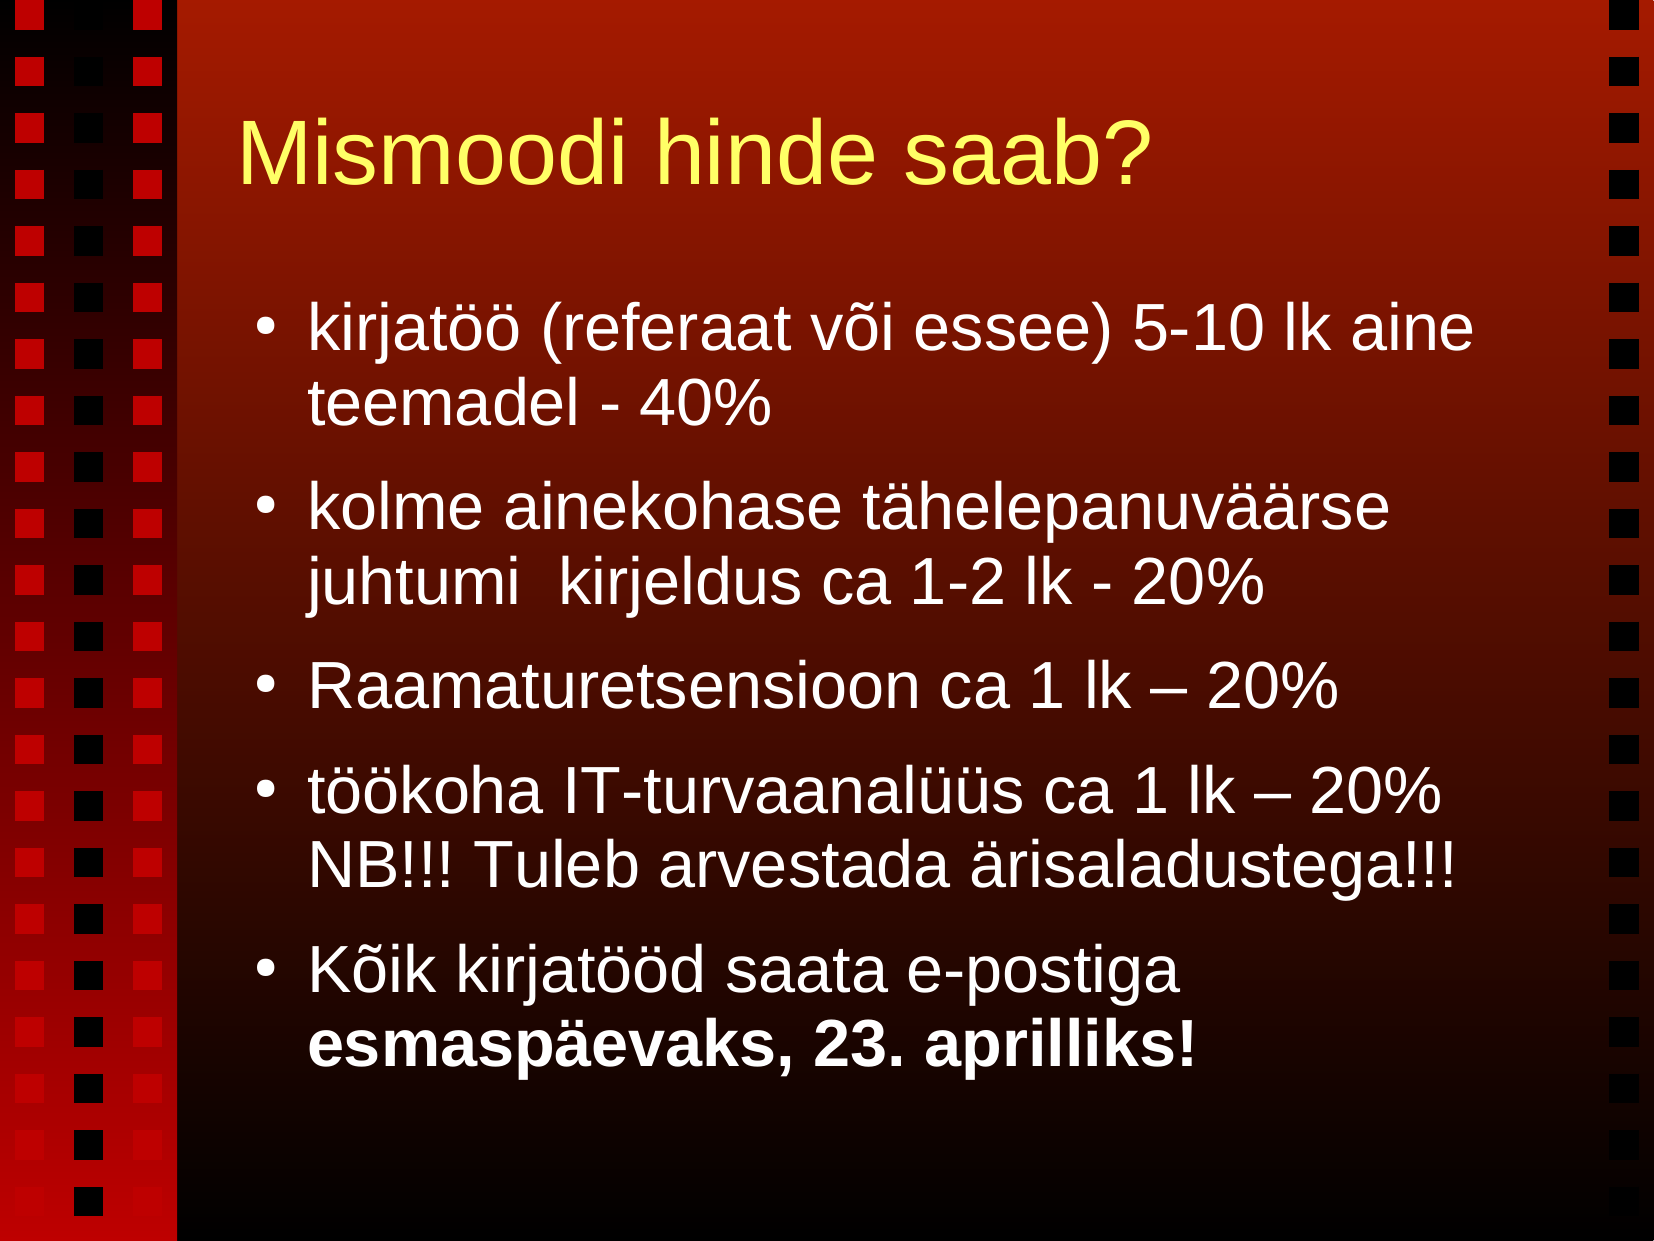

# Mismoodi hinde saab?
kirjatöö (referaat või essee) 5-10 lk aine teemadel - 40%
kolme ainekohase tähelepanuväärse juhtumi kirjeldus ca 1-2 lk - 20%
Raamaturetsensioon ca 1 lk – 20%
töökoha IT-turvaanalüüs ca 1 lk – 20% NB!!! Tuleb arvestada ärisaladustega!!!
Kõik kirjatööd saata e-postiga esmaspäevaks, 23. aprilliks!